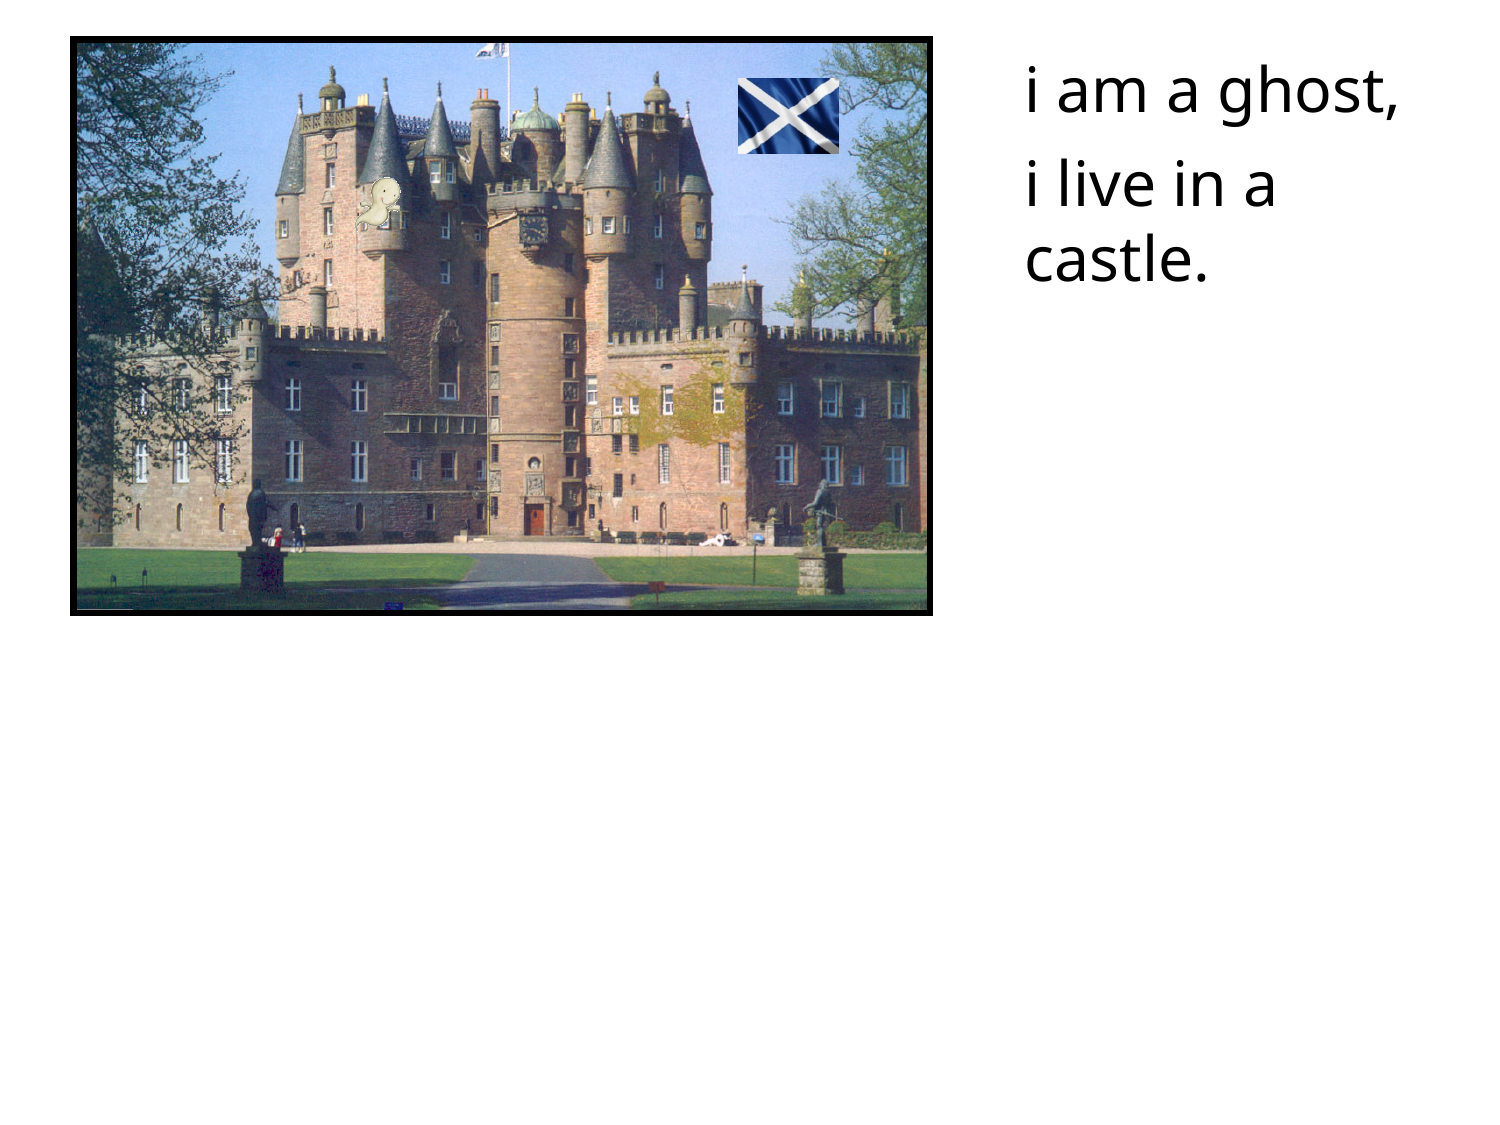

i am a ghost,
i live in a castle.